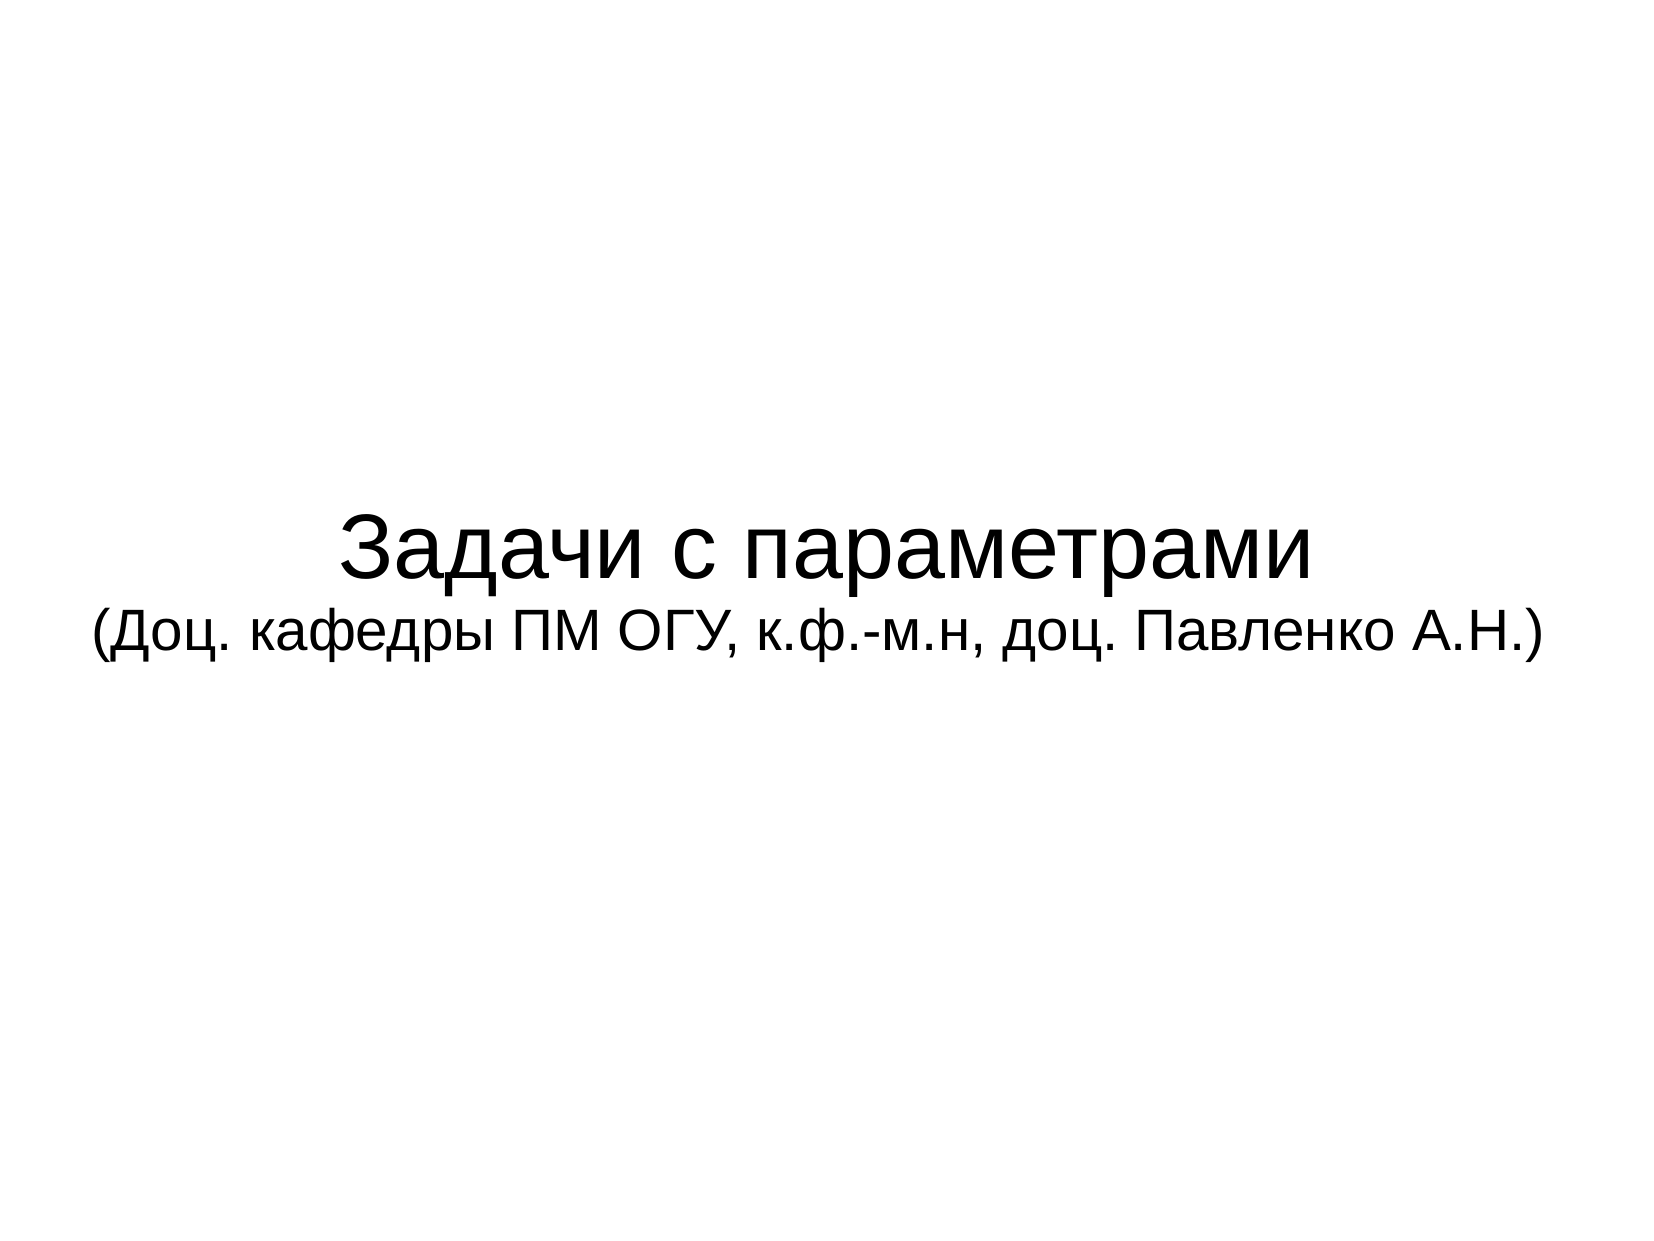

# Задачи с параметрами
(Доц. кафедры ПМ ОГУ, к.ф.-м.н, доц. Павленко А.Н.)